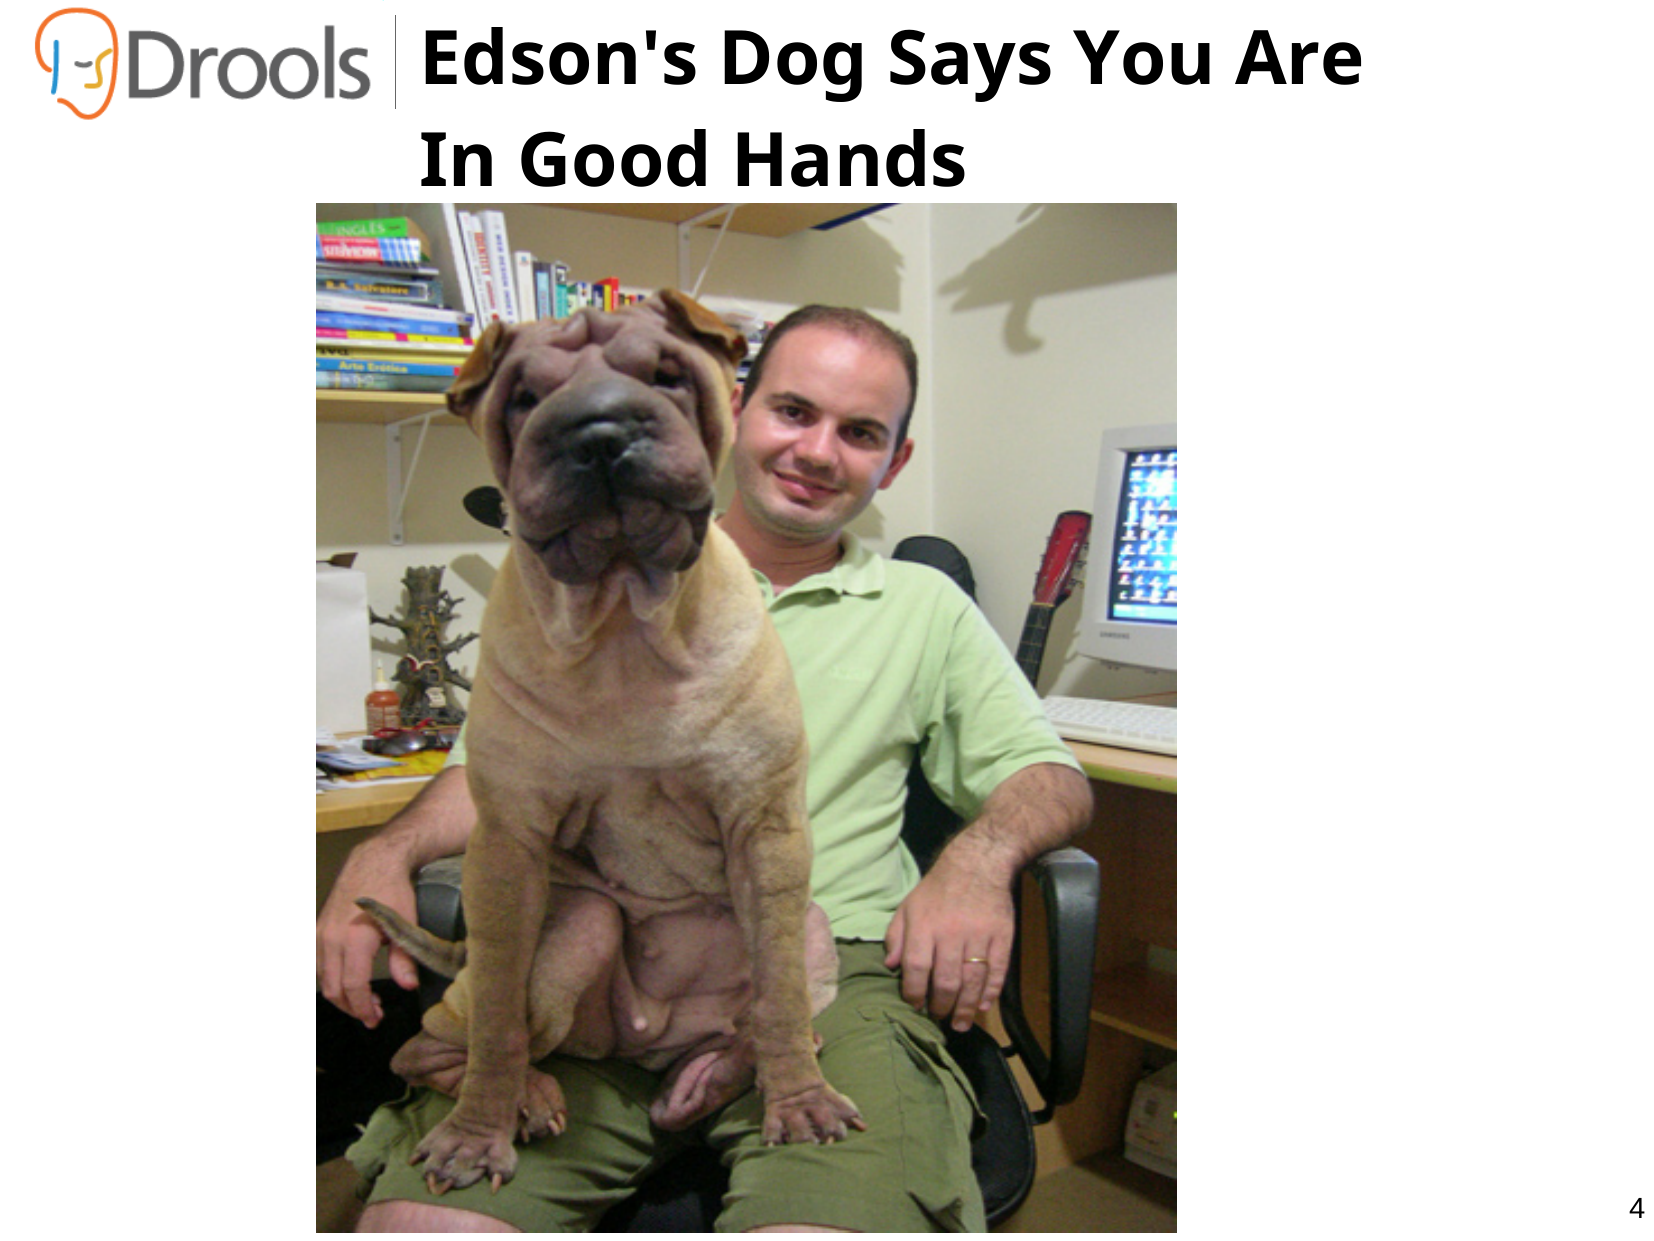

# Edson's Dog Says You Are In Good Hands